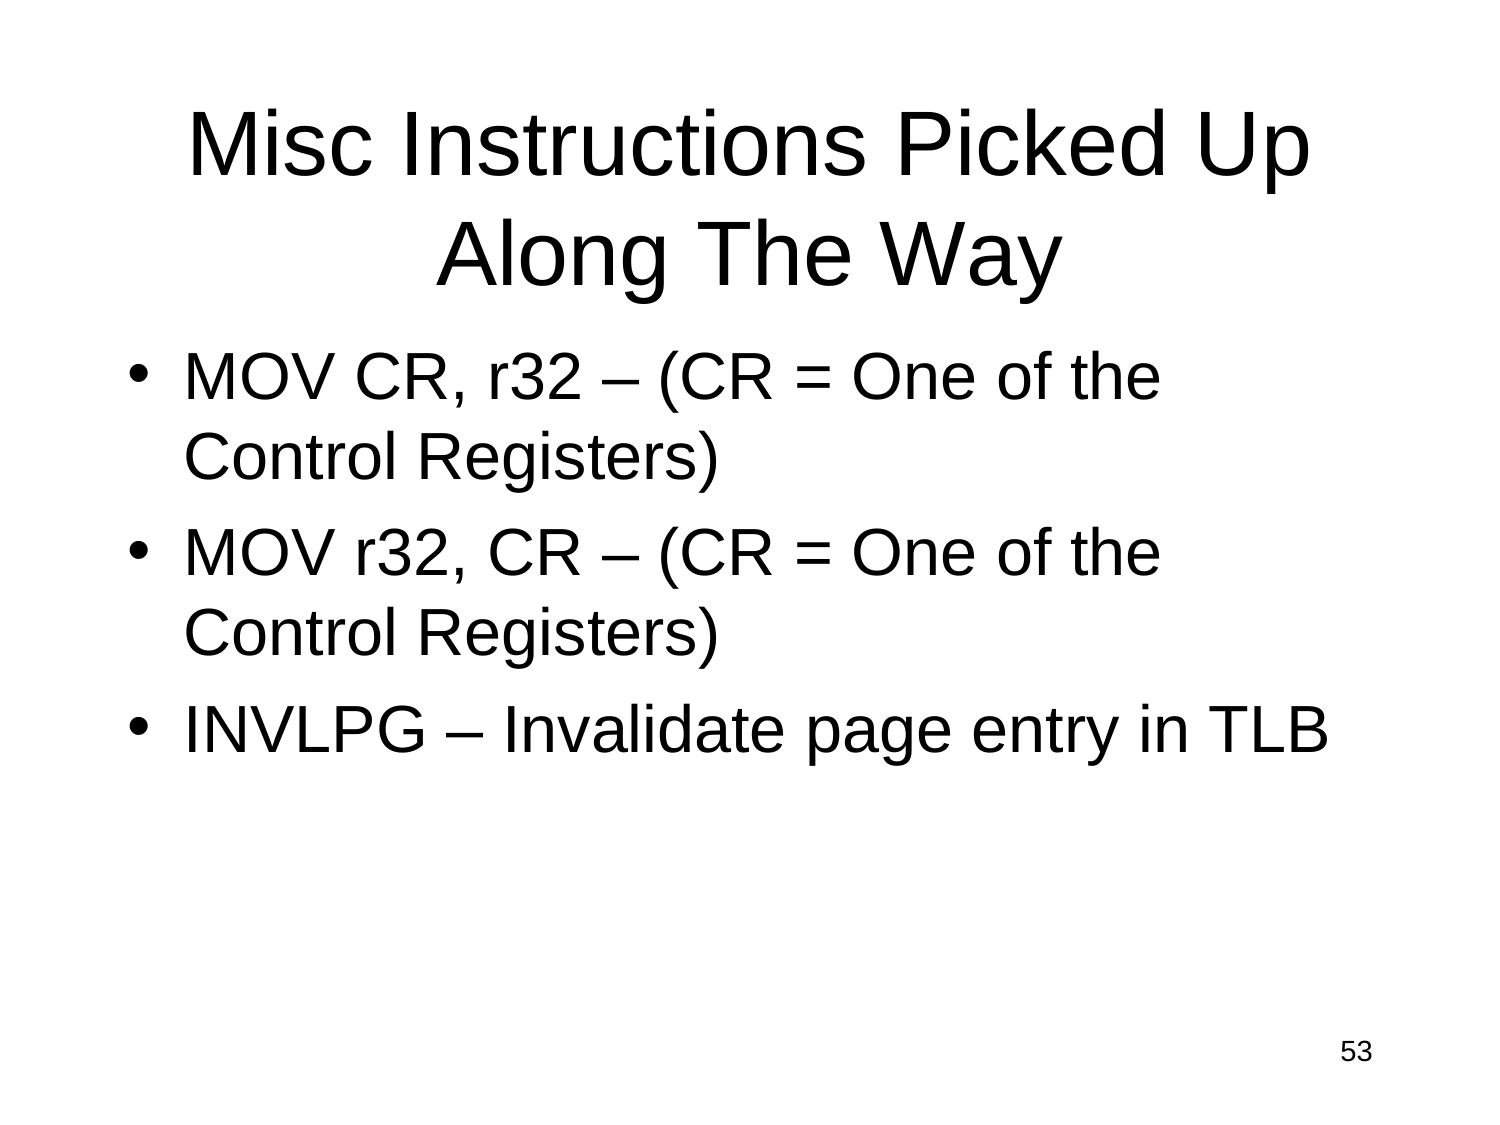

# Misc Instructions Picked Up Along The Way
MOV CR, r32 – (CR = One of the Control Registers)
MOV r32, CR – (CR = One of the Control Registers)
INVLPG – Invalidate page entry in TLB